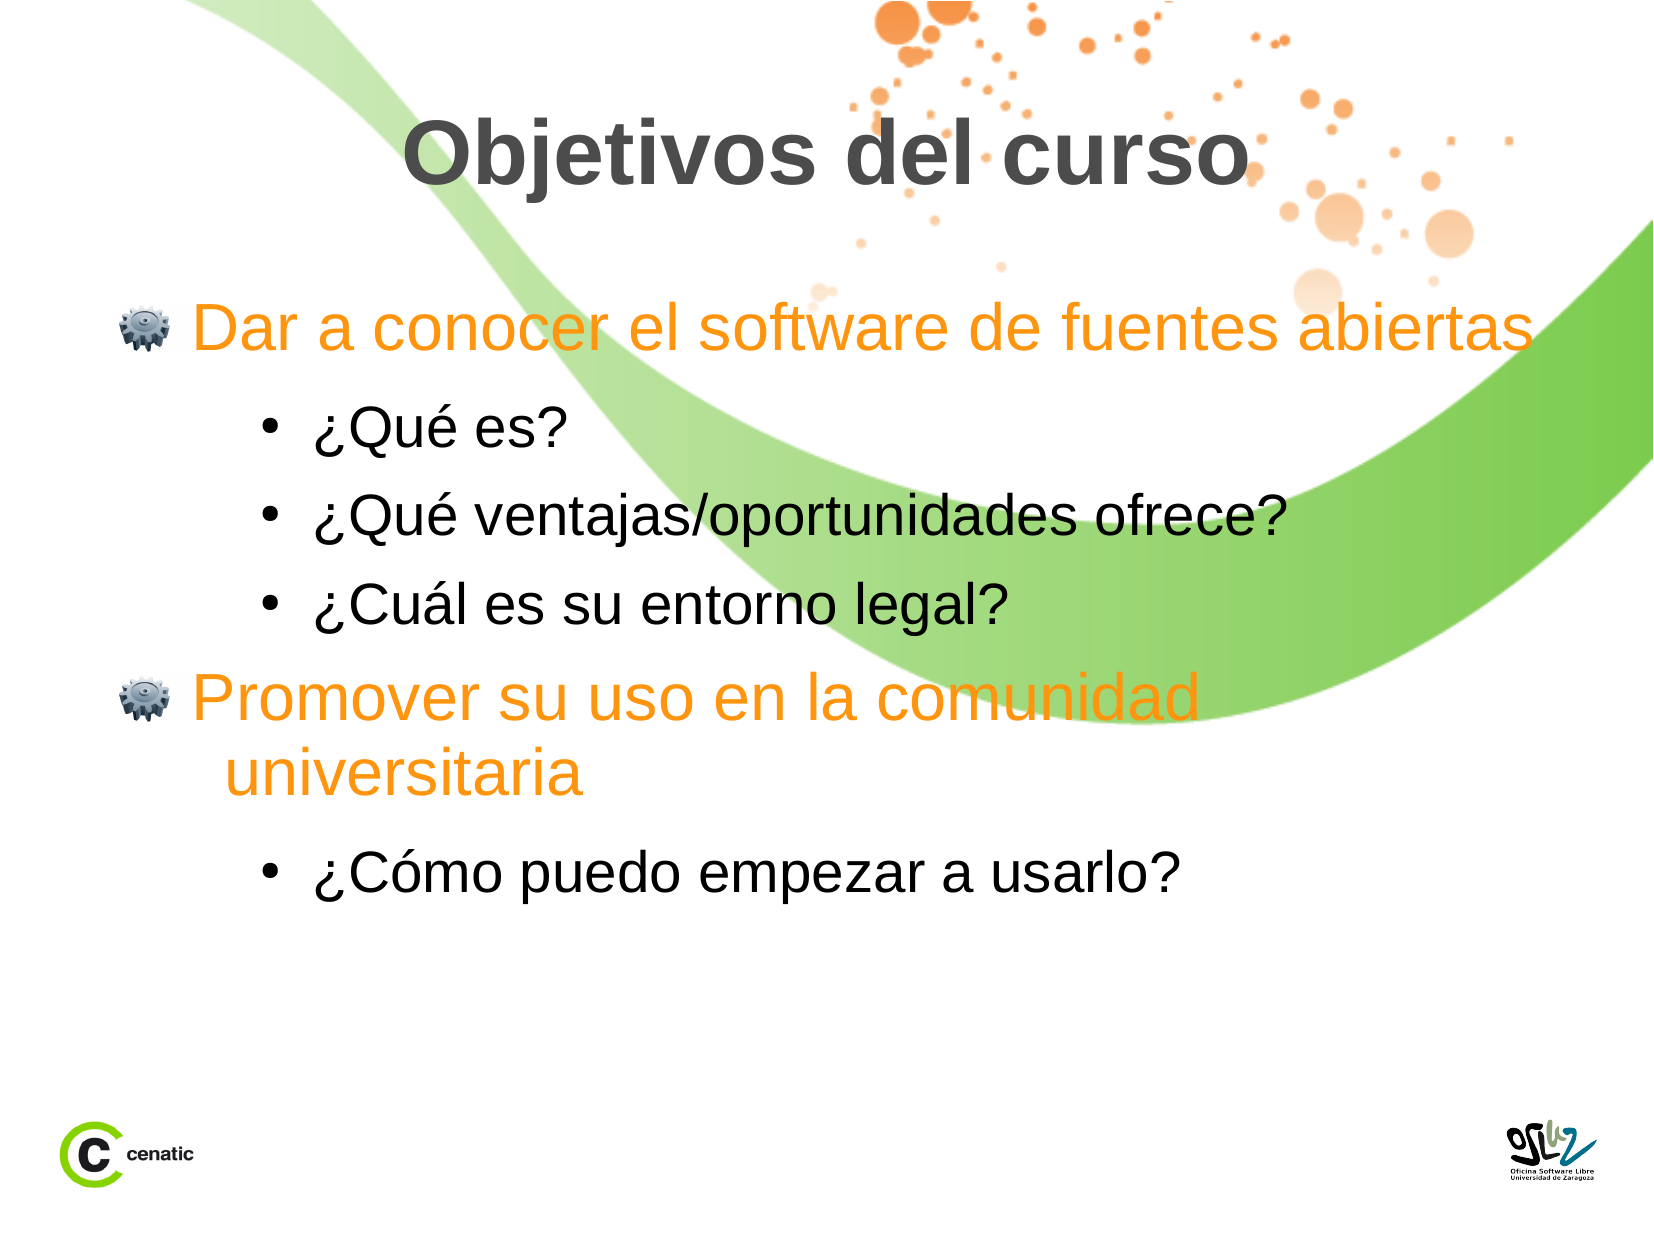

# Objetivos del curso
Dar a conocer el software de fuentes abiertas
¿Qué es?
¿Qué ventajas/oportunidades ofrece?
¿Cuál es su entorno legal?
Promover su uso en la comunidad universitaria
¿Cómo puedo empezar a usarlo?